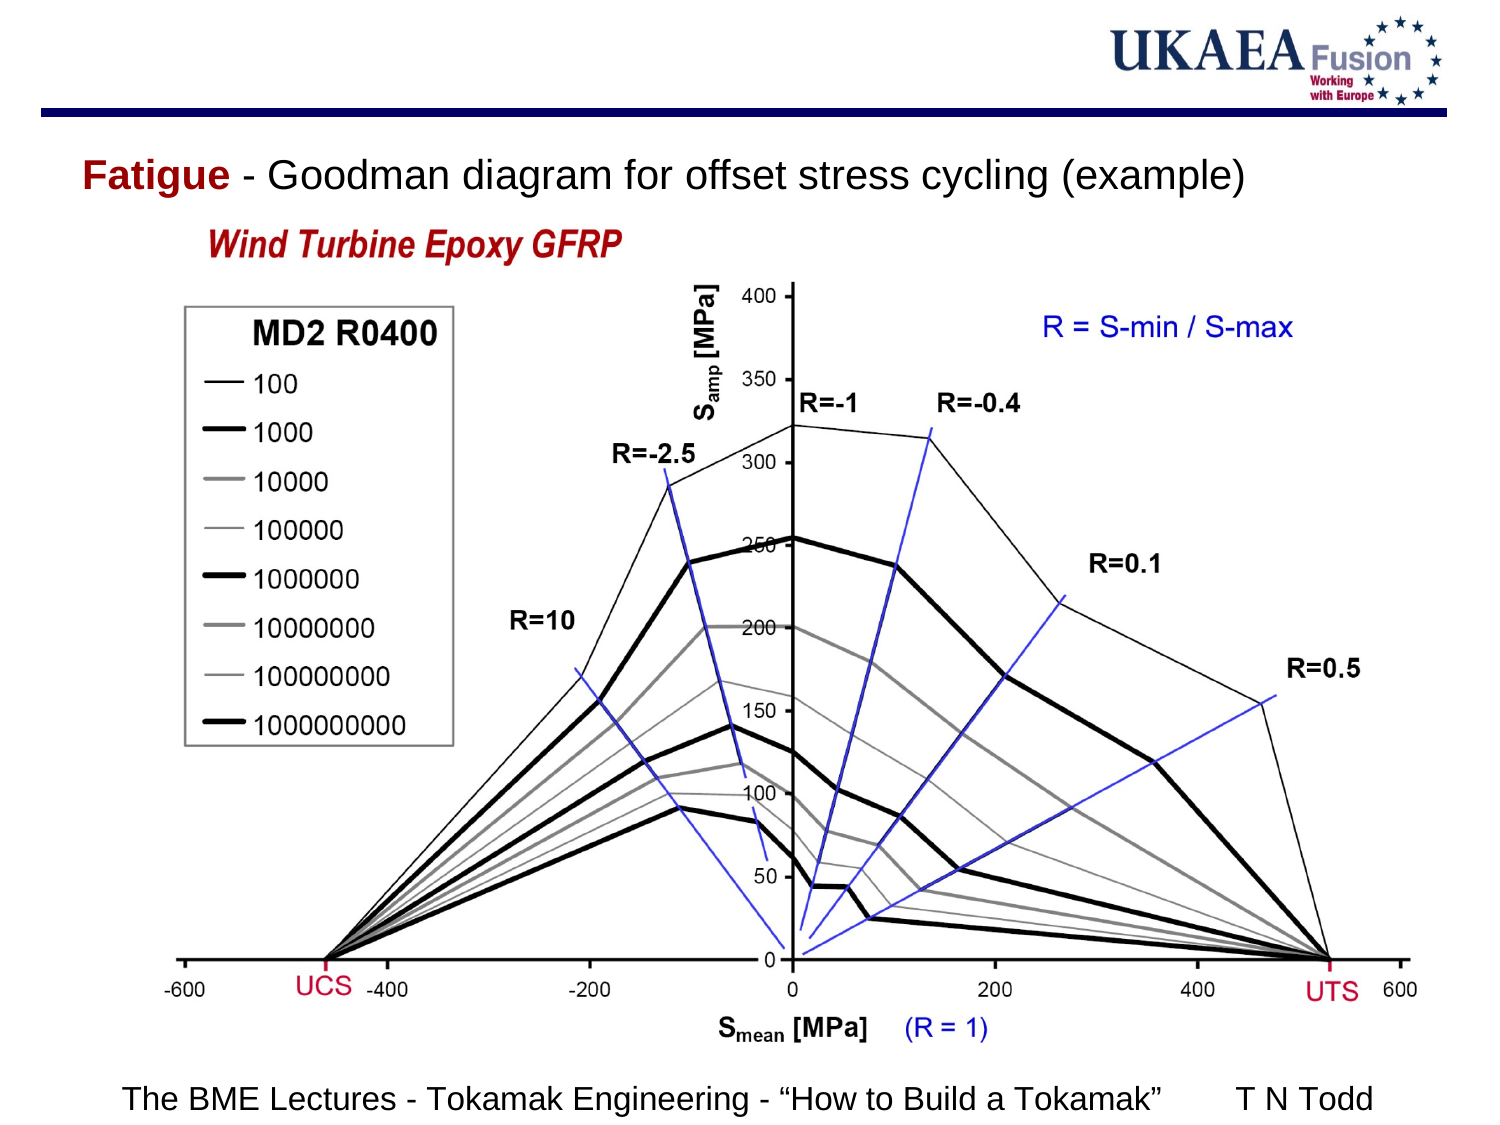

Fatigue - Goodman diagram for offset stress cycling (example)